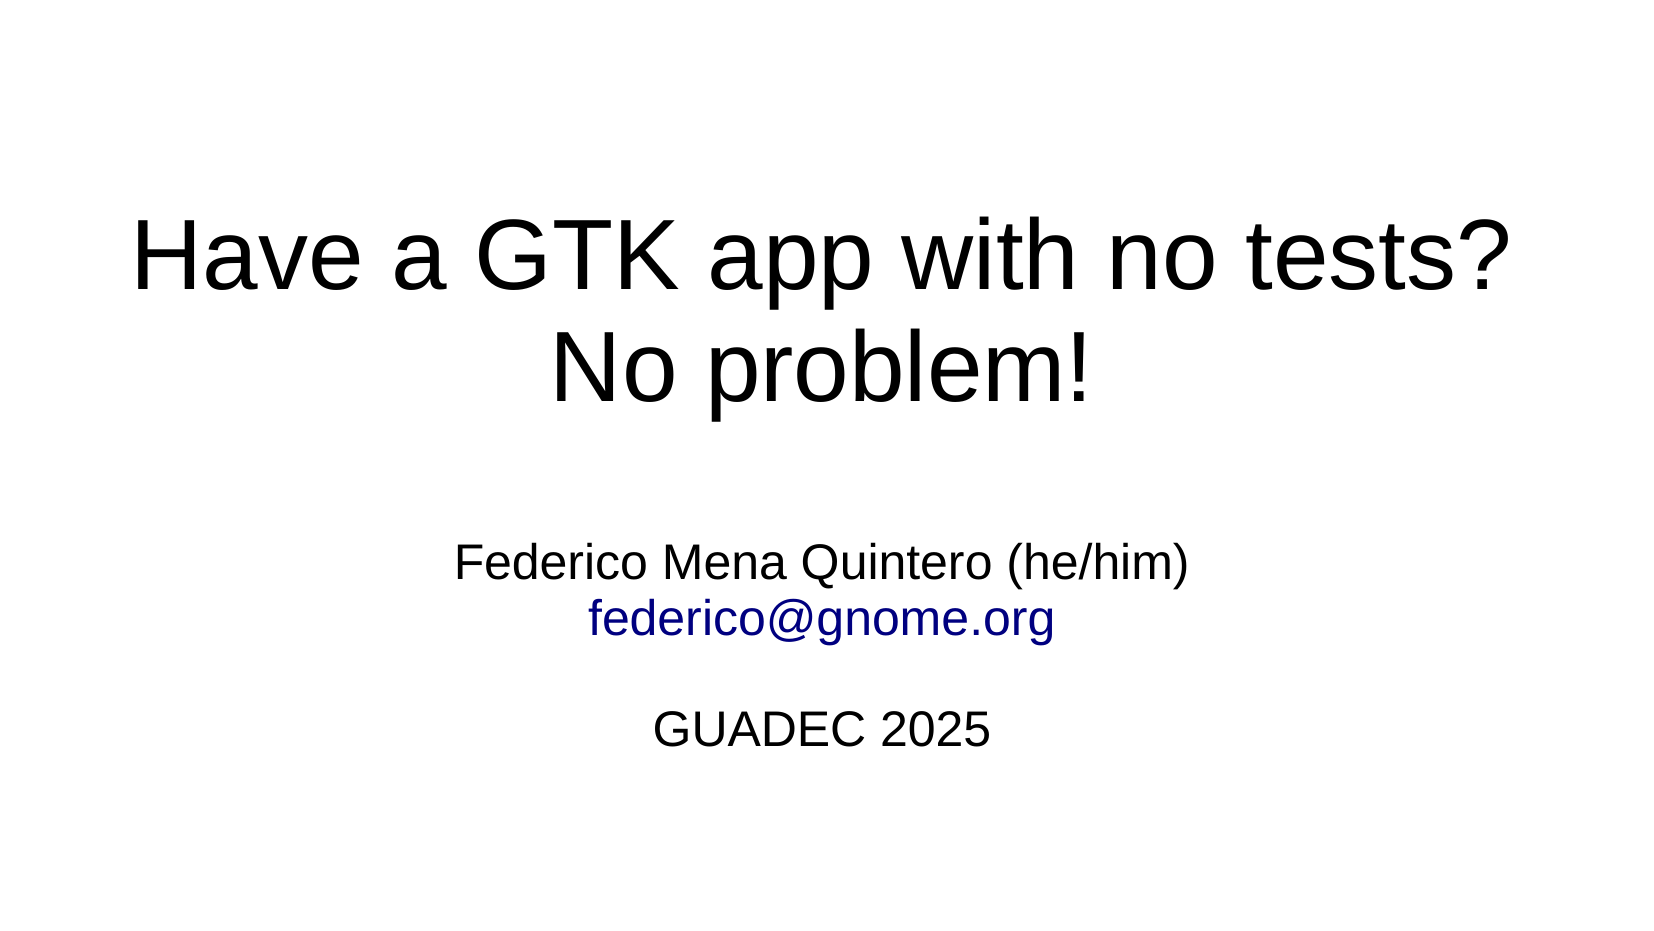

Have a GTK app with no tests?
No problem!
Federico Mena Quintero (he/him)
federico@gnome.org
GUADEC 2025